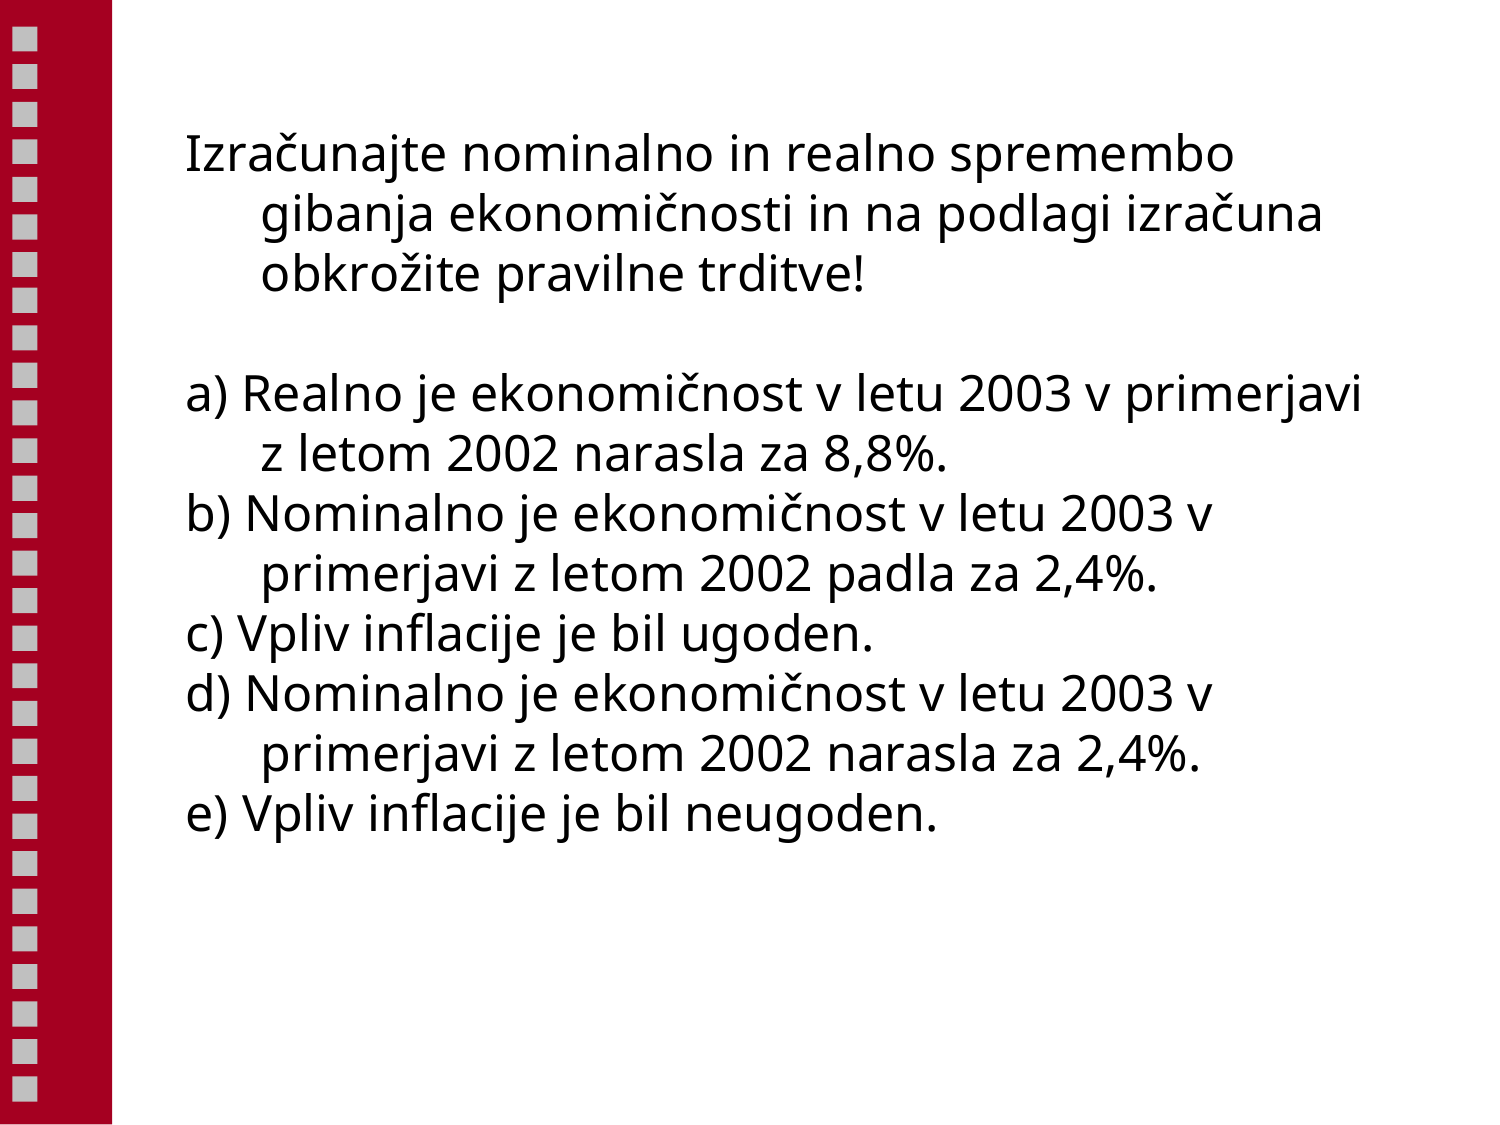

Izračunajte nominalno in realno spremembo gibanja ekonomičnosti in na podlagi izračuna obkrožite pravilne trditve!
a) Realno je ekonomičnost v letu 2003 v primerjavi z letom 2002 narasla za 8,8%.
b) Nominalno je ekonomičnost v letu 2003 v primerjavi z letom 2002 padla za 2,4%.
c) Vpliv inflacije je bil ugoden.
d) Nominalno je ekonomičnost v letu 2003 v primerjavi z letom 2002 narasla za 2,4%.
e) Vpliv inflacije je bil neugoden.